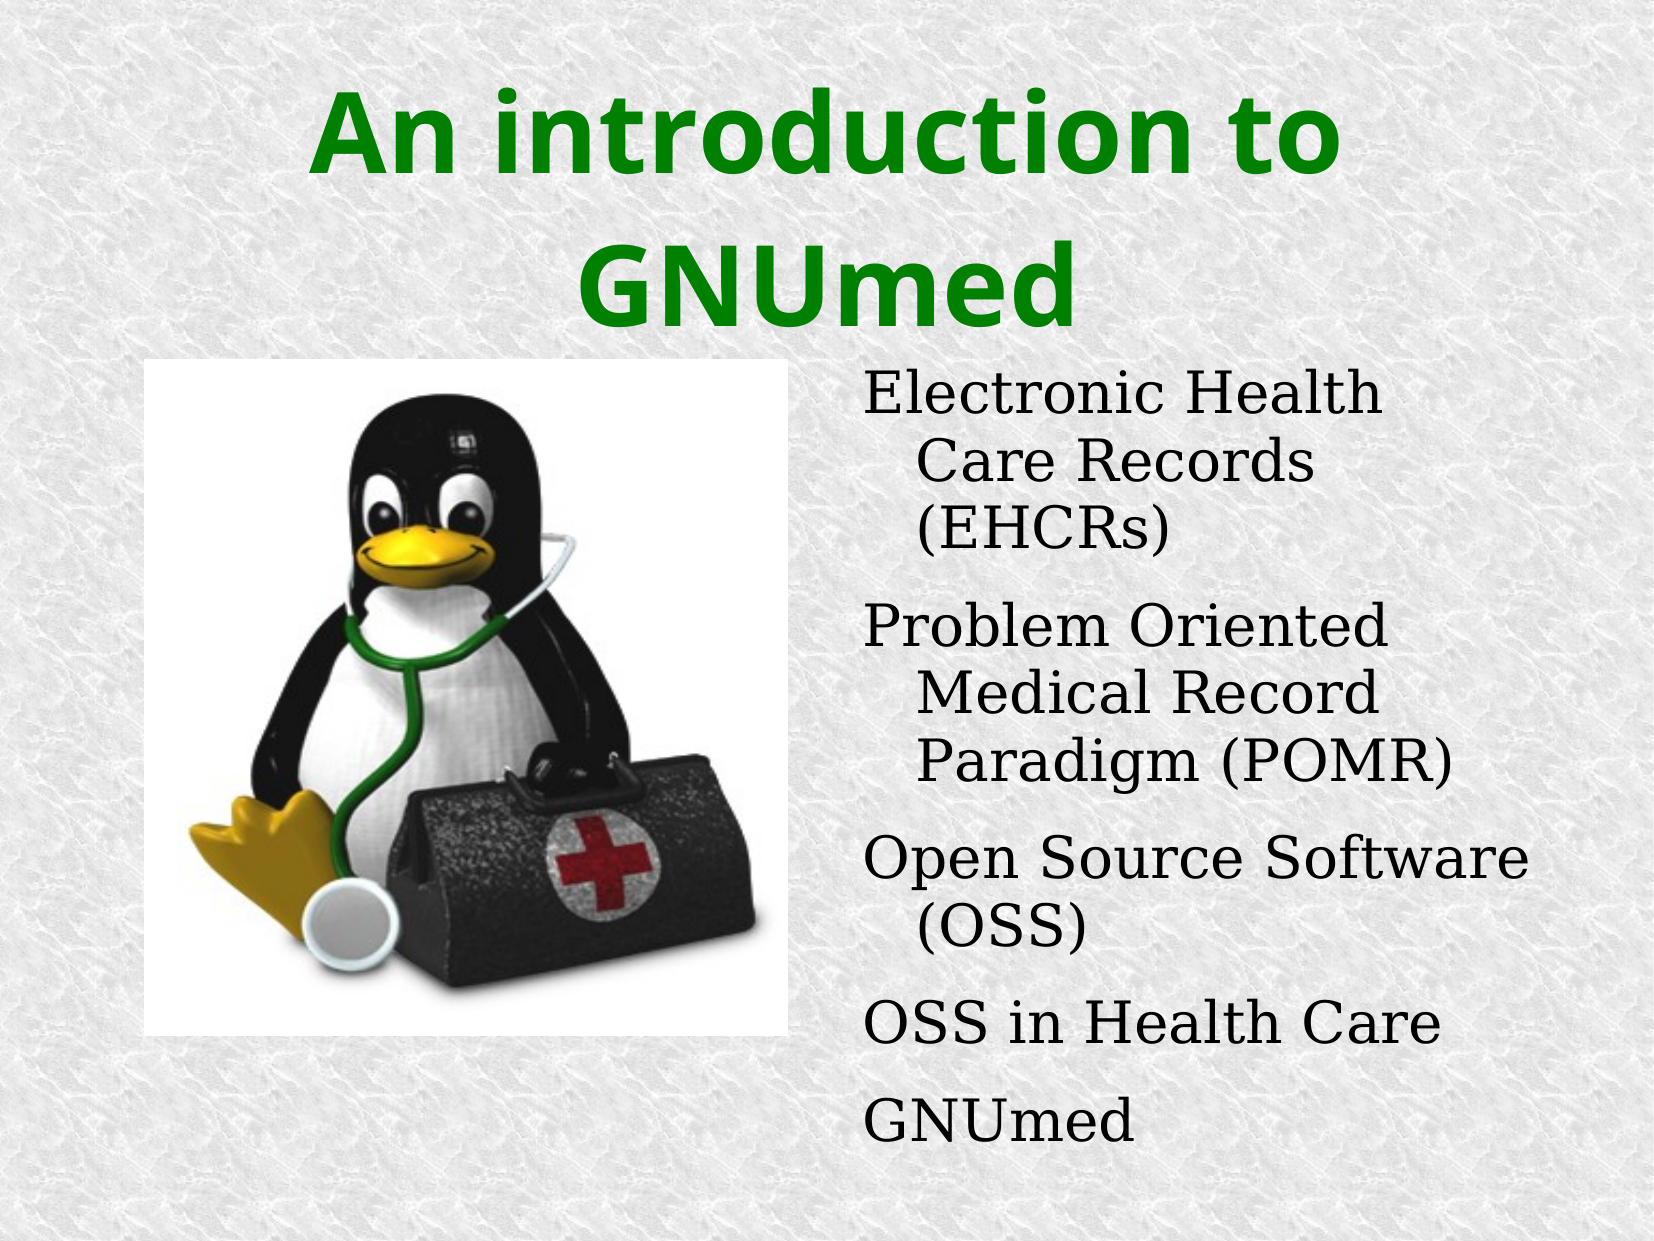

# An introduction to GNUmed
Electronic Health Care Records (EHCRs)
Problem Oriented Medical Record Paradigm (POMR)
Open Source Software (OSS)
OSS in Health Care
GNUmed